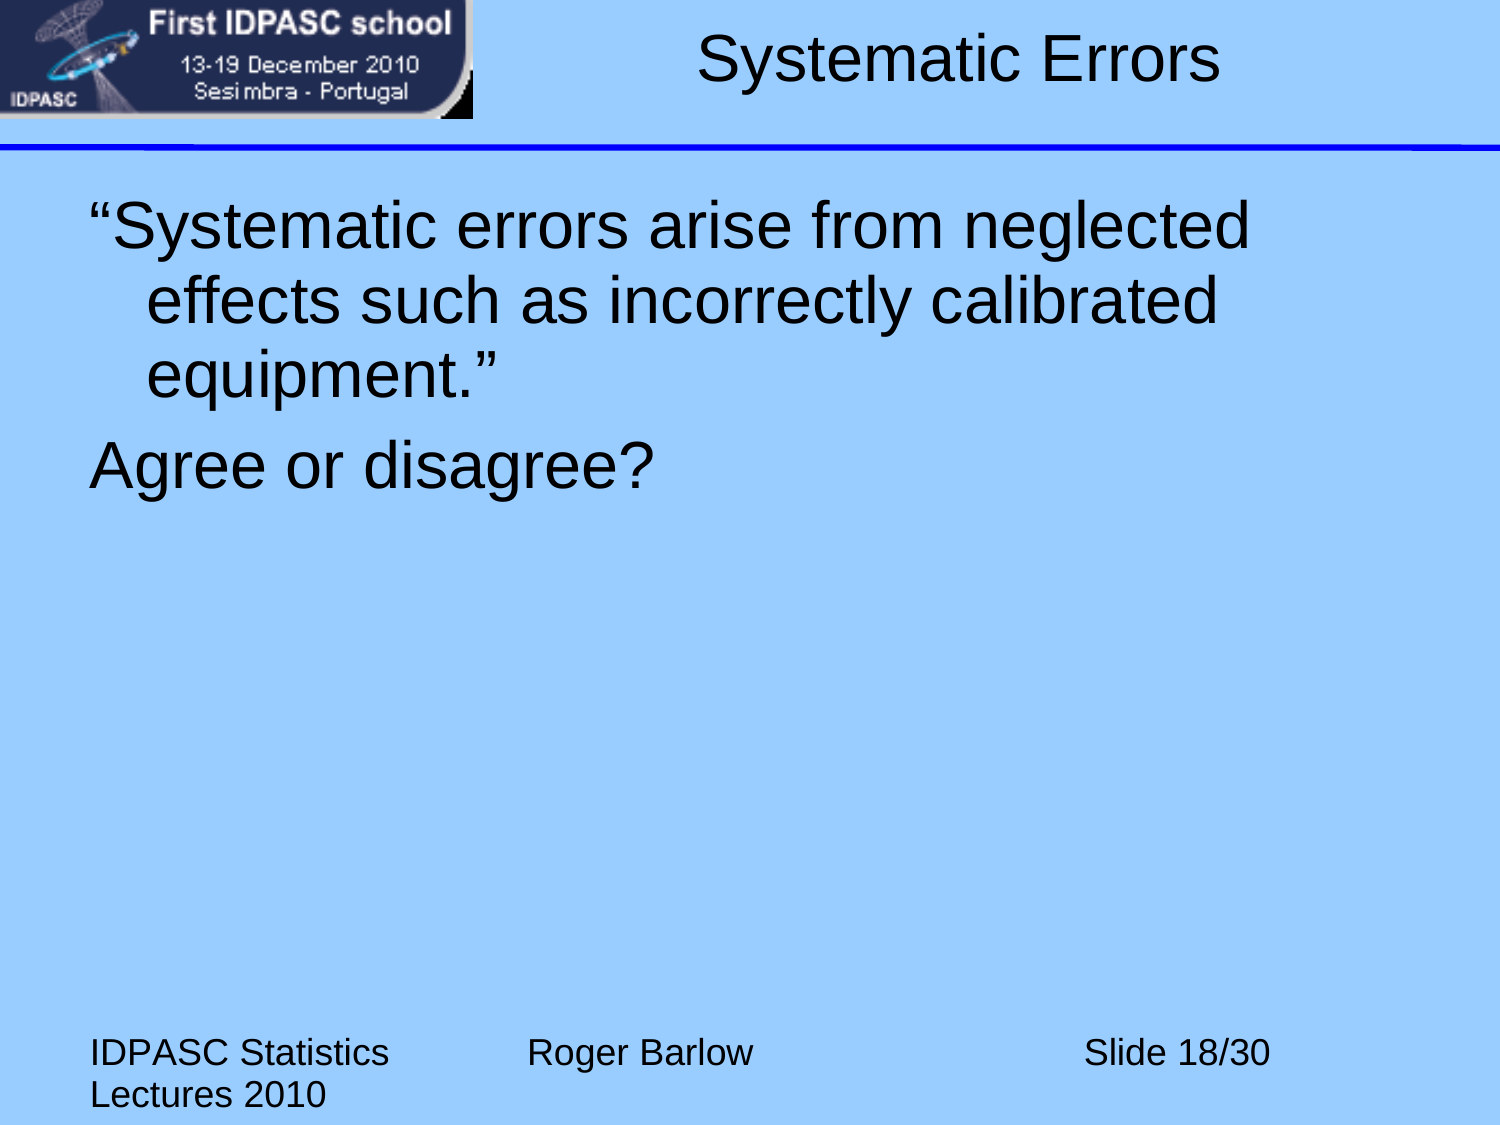

# Systematic Errors
“Systematic errors arise from neglected effects such as incorrectly calibrated equipment.”
Agree or disagree?
18